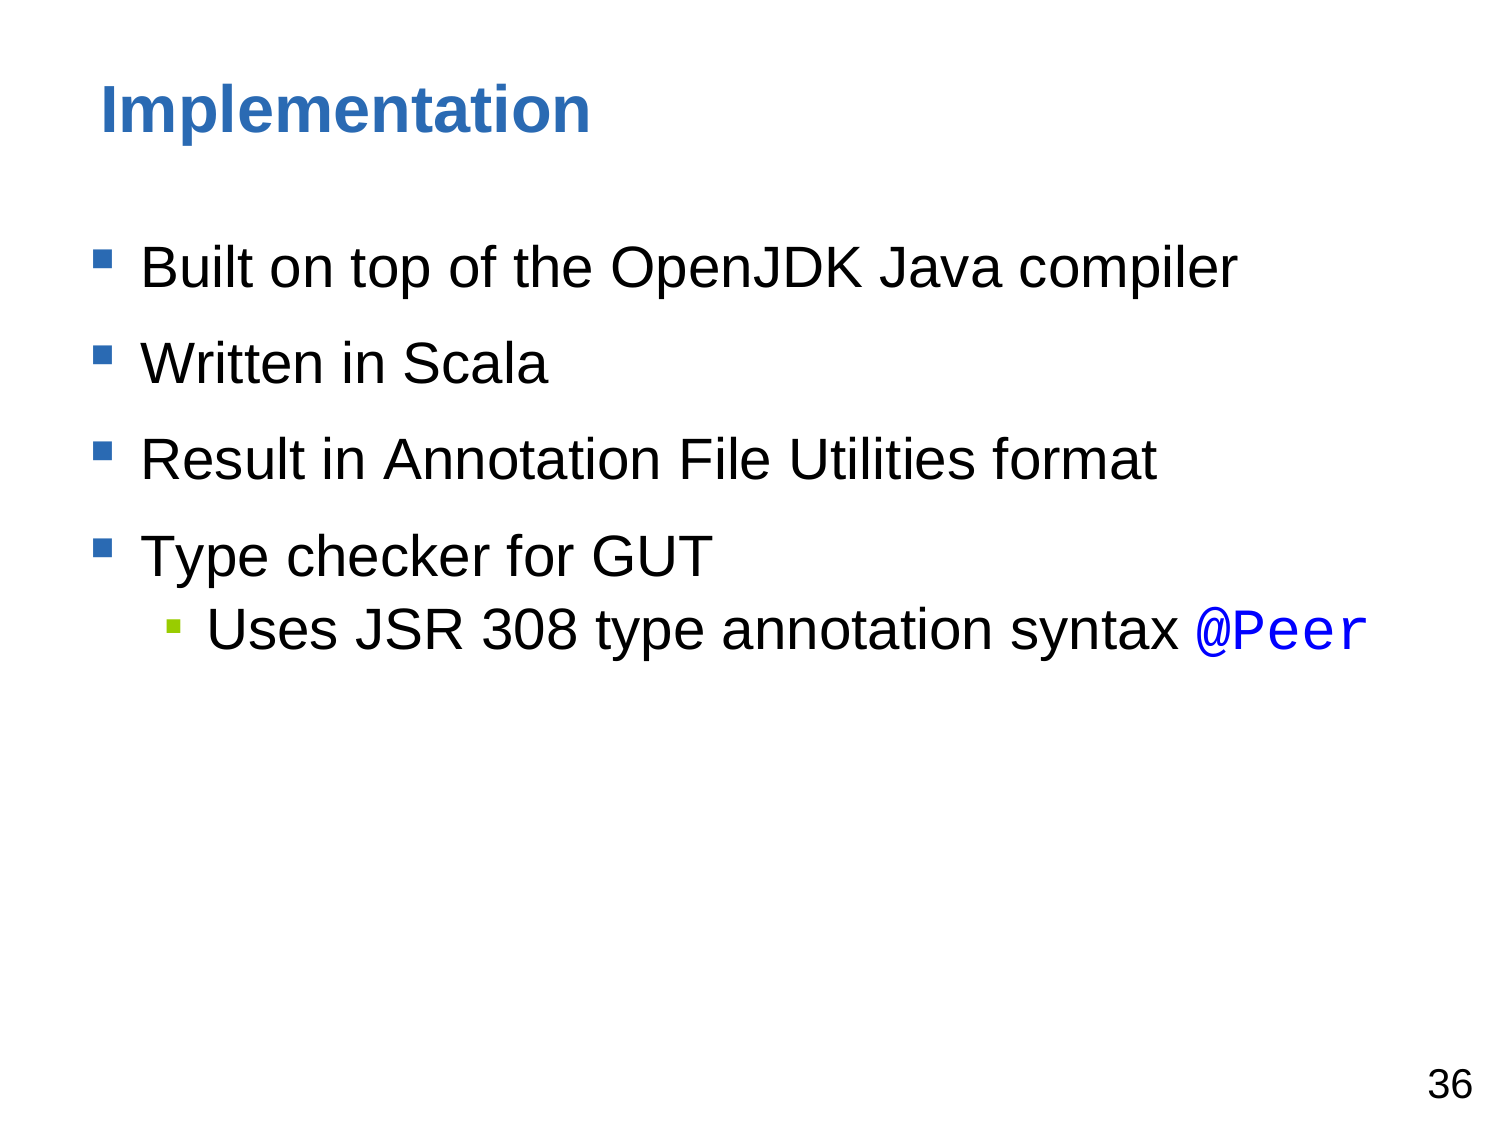

# Implementation
Built on top of the OpenJDK Java compiler
Written in Scala
Result in Annotation File Utilities format
Type checker for GUT
Uses JSR 308 type annotation syntax @Peer
36